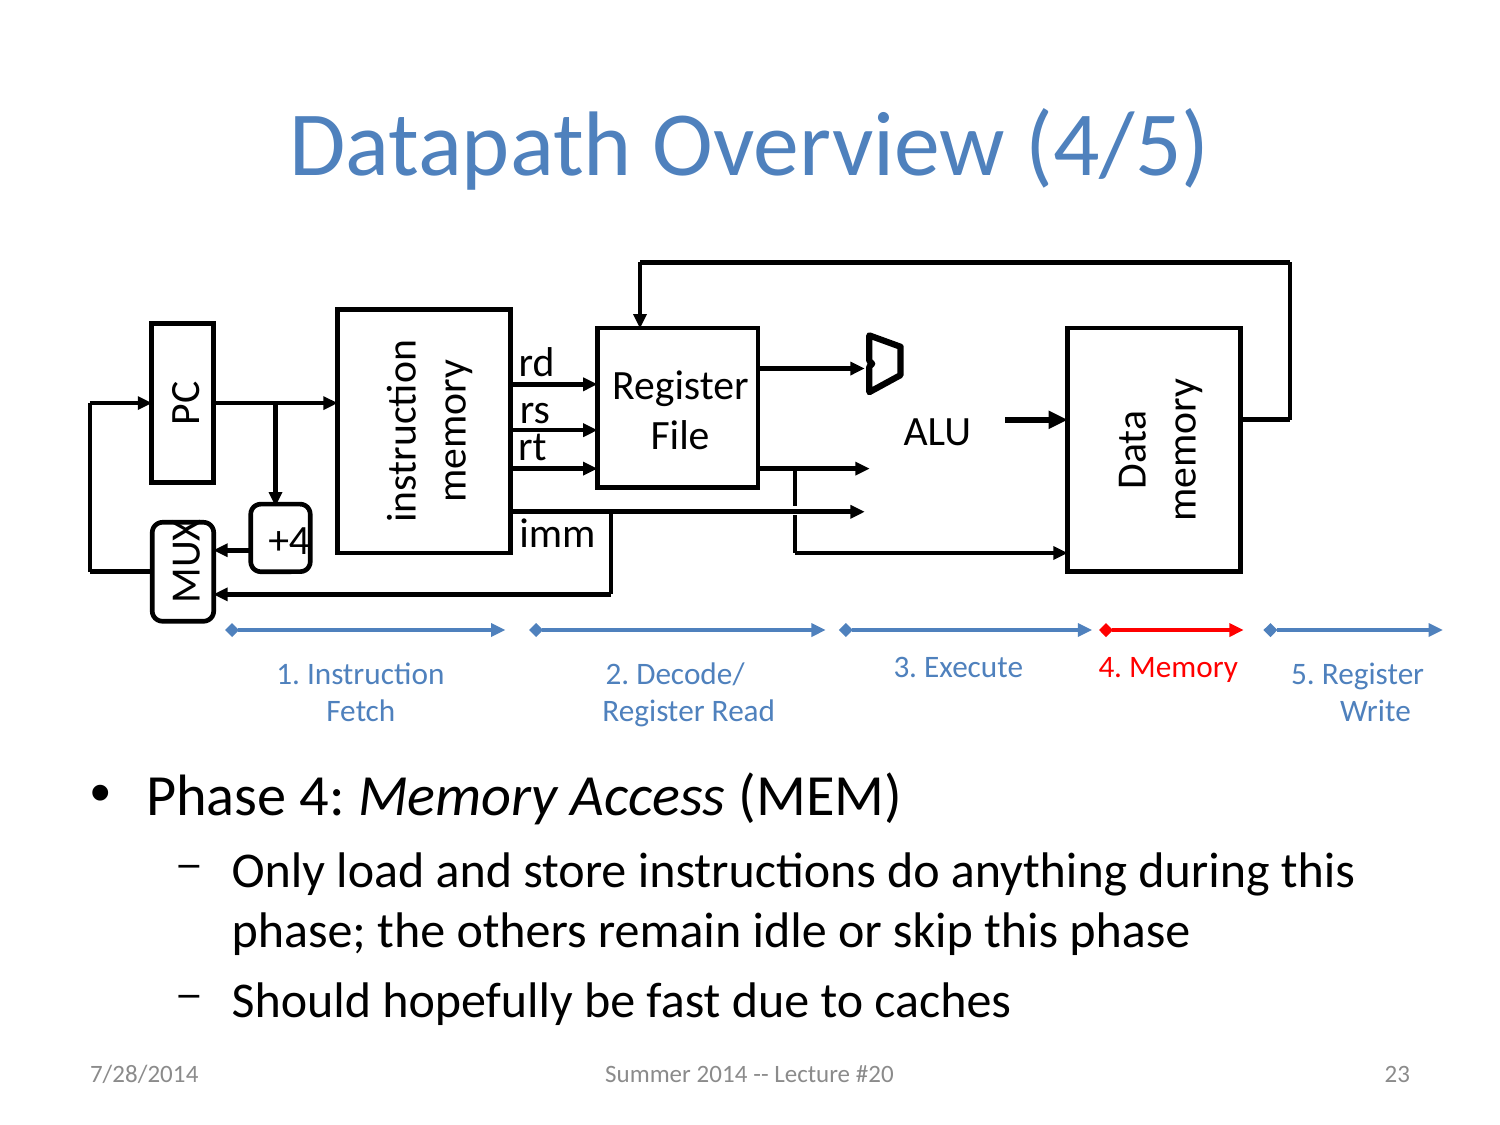

# Datapath Overview (4/5)
rd
Register
File
ALU
instruction
memory
Data
memory
PC
rs
rt
imm
+4
MUX
1. Instruction
Fetch
2. Decode/
 Register Read
3. Execute
4. Memory
5. Register
 Write
Phase 4: Memory Access (MEM)
Only load and store instructions do anything during this phase; the others remain idle or skip this phase
Should hopefully be fast due to caches
7/28/2014
Summer 2014 -- Lecture #20